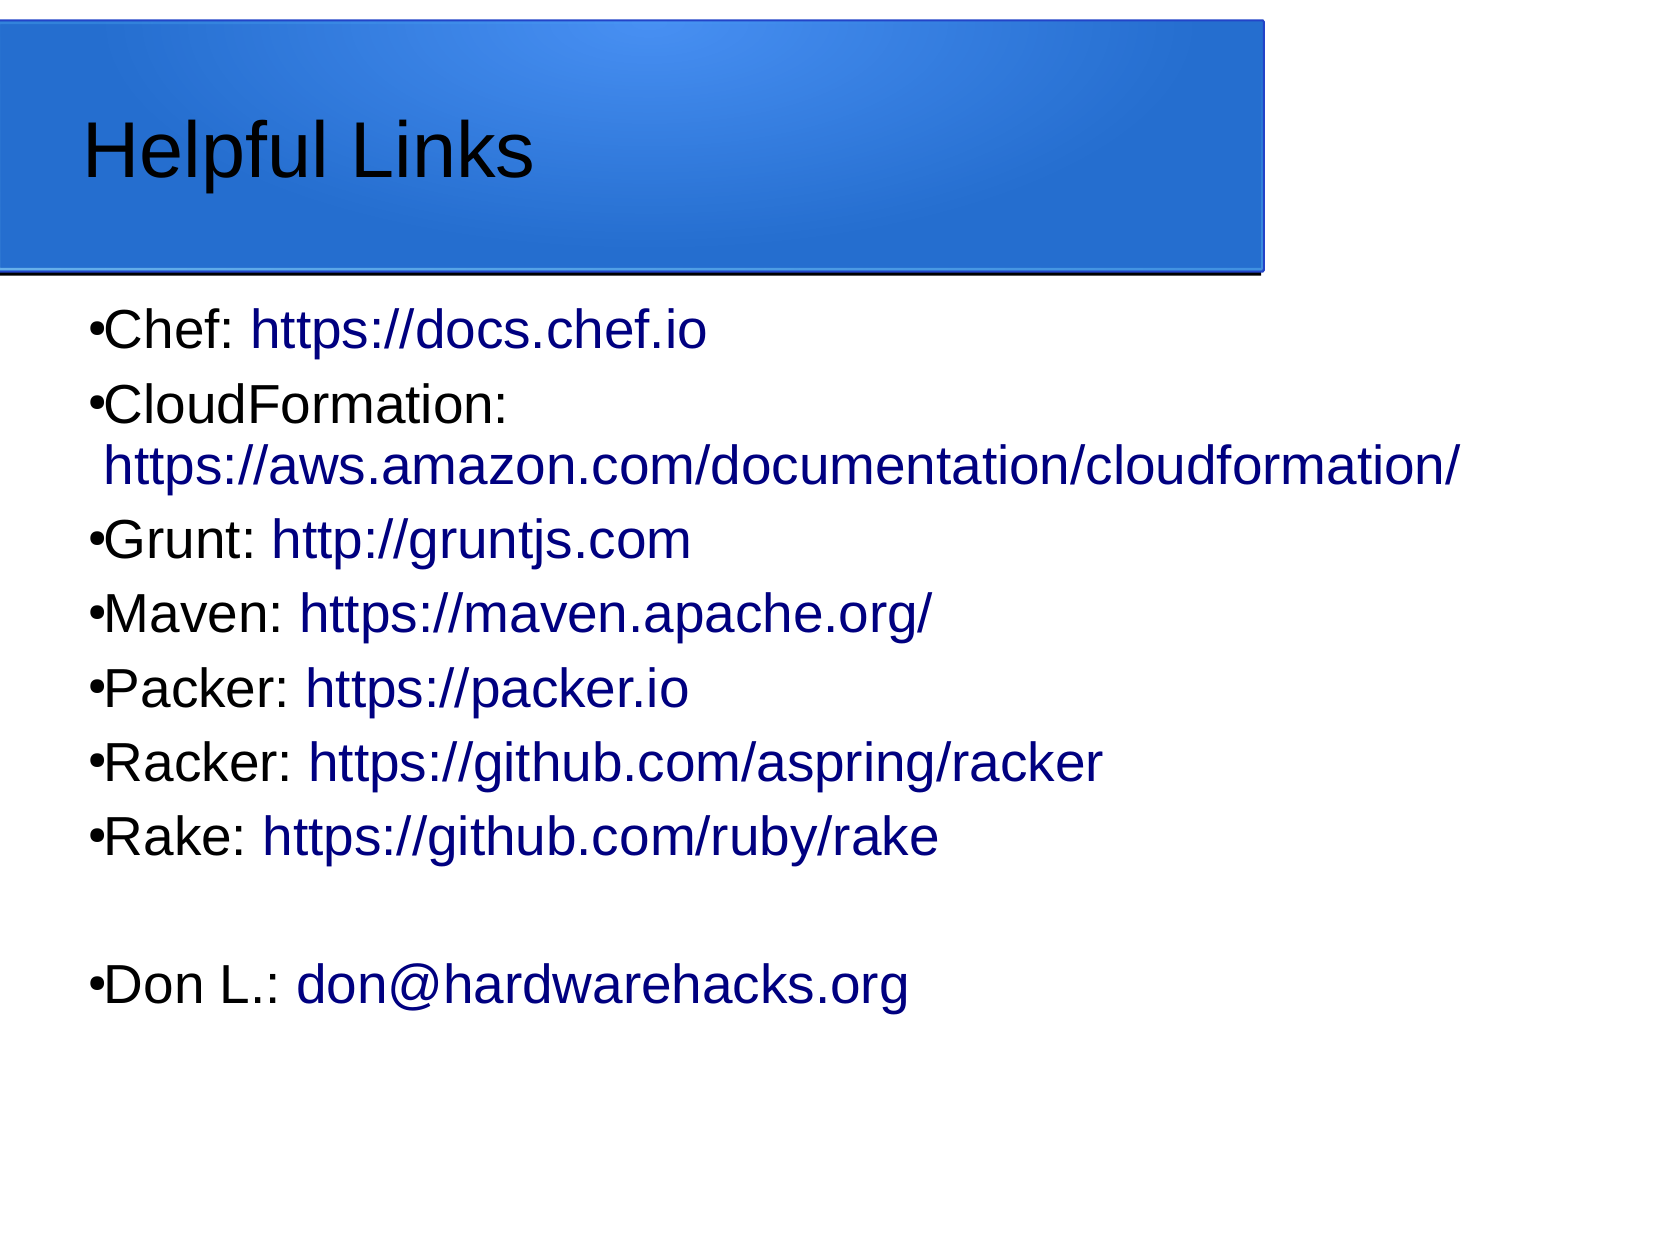

# Helpful Links
Chef: https://docs.chef.io
CloudFormation: https://aws.amazon.com/documentation/cloudformation/
Grunt: http://gruntjs.com
Maven: https://maven.apache.org/
Packer: https://packer.io
Racker: https://github.com/aspring/racker
Rake: https://github.com/ruby/rake
Don L.: don@hardwarehacks.org